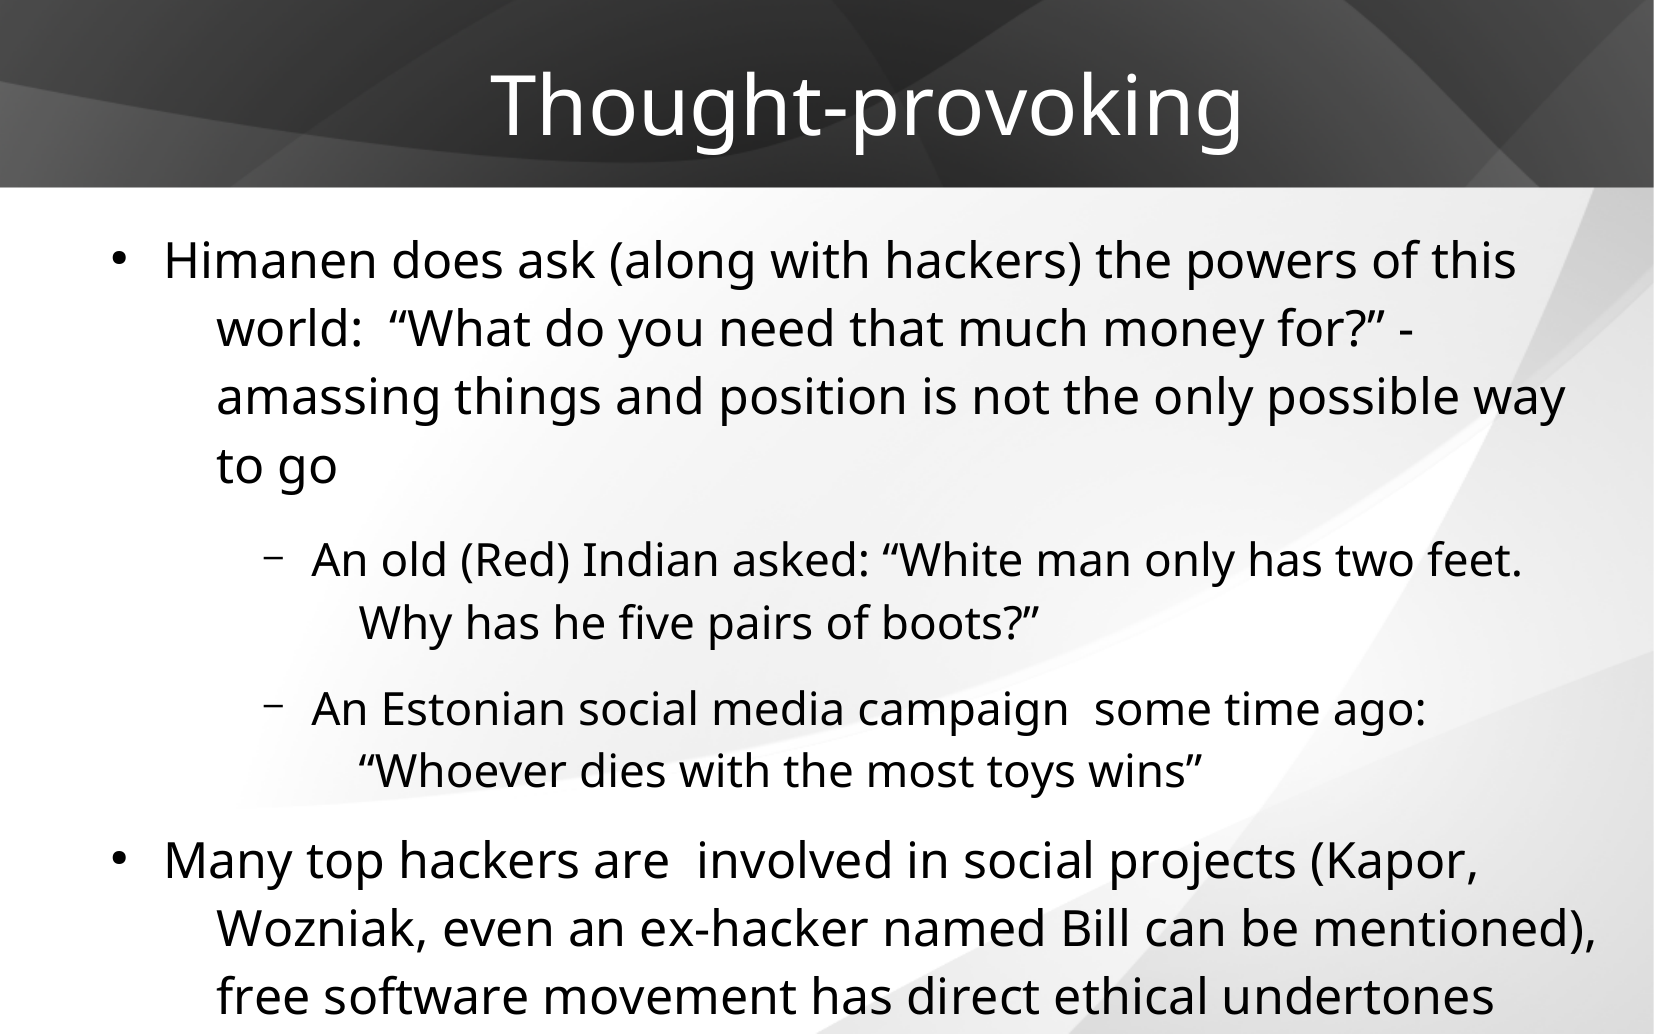

# Thought-provoking
Himanen does ask (along with hackers) the powers of this world: “What do you need that much money for?” - amassing things and position is not the only possible way to go
An old (Red) Indian asked: “White man only has two feet. Why has he five pairs of boots?”
An Estonian social media campaign some time ago: “Whoever dies with the most toys wins”
Many top hackers are involved in social projects (Kapor, Wozniak, even an ex-hacker named Bill can be mentioned), free software movement has direct ethical undertones